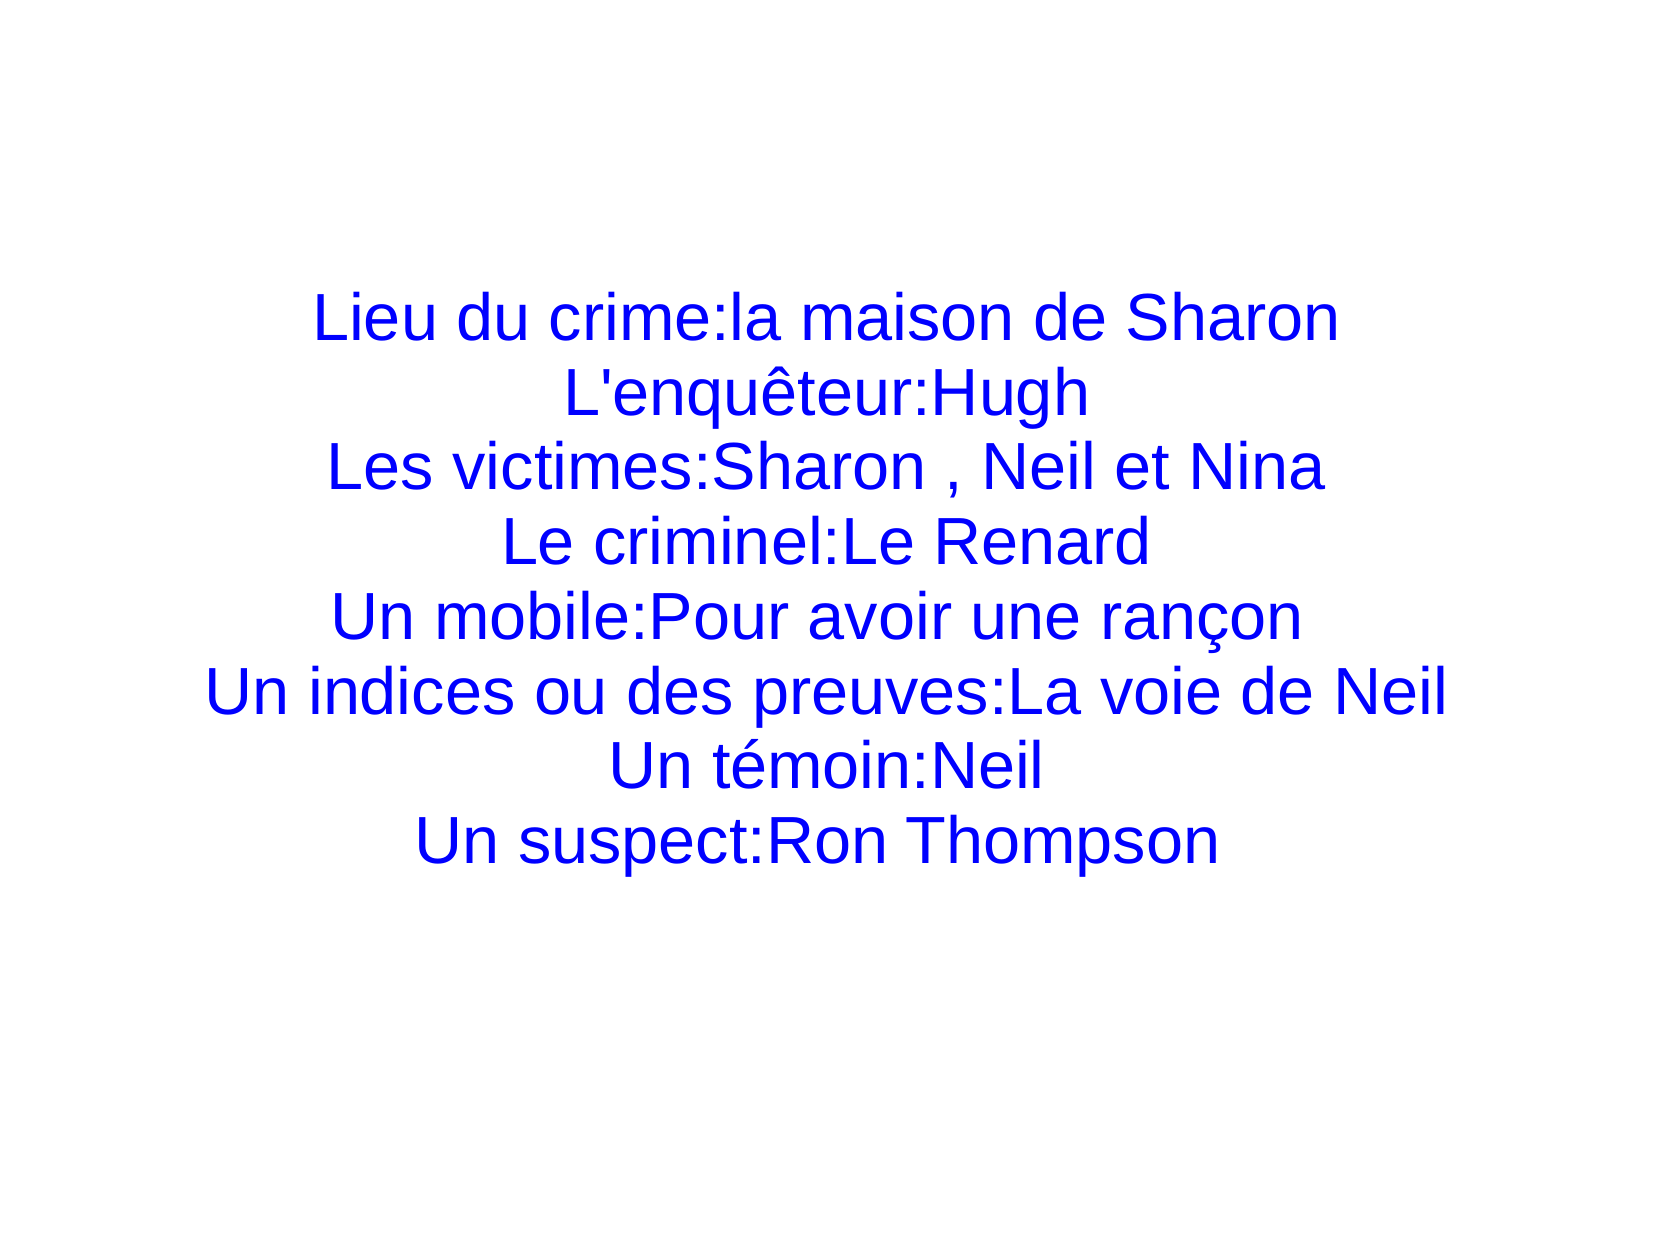

# Lieu du crime:la maison de Sharon
L'enquêteur:Hugh
Les victimes:Sharon , Neil et Nina
Le criminel:Le Renard
Un mobile:Pour avoir une rançon
Un indices ou des preuves:La voie de Neil
Un témoin:Neil
Un suspect:Ron Thompson